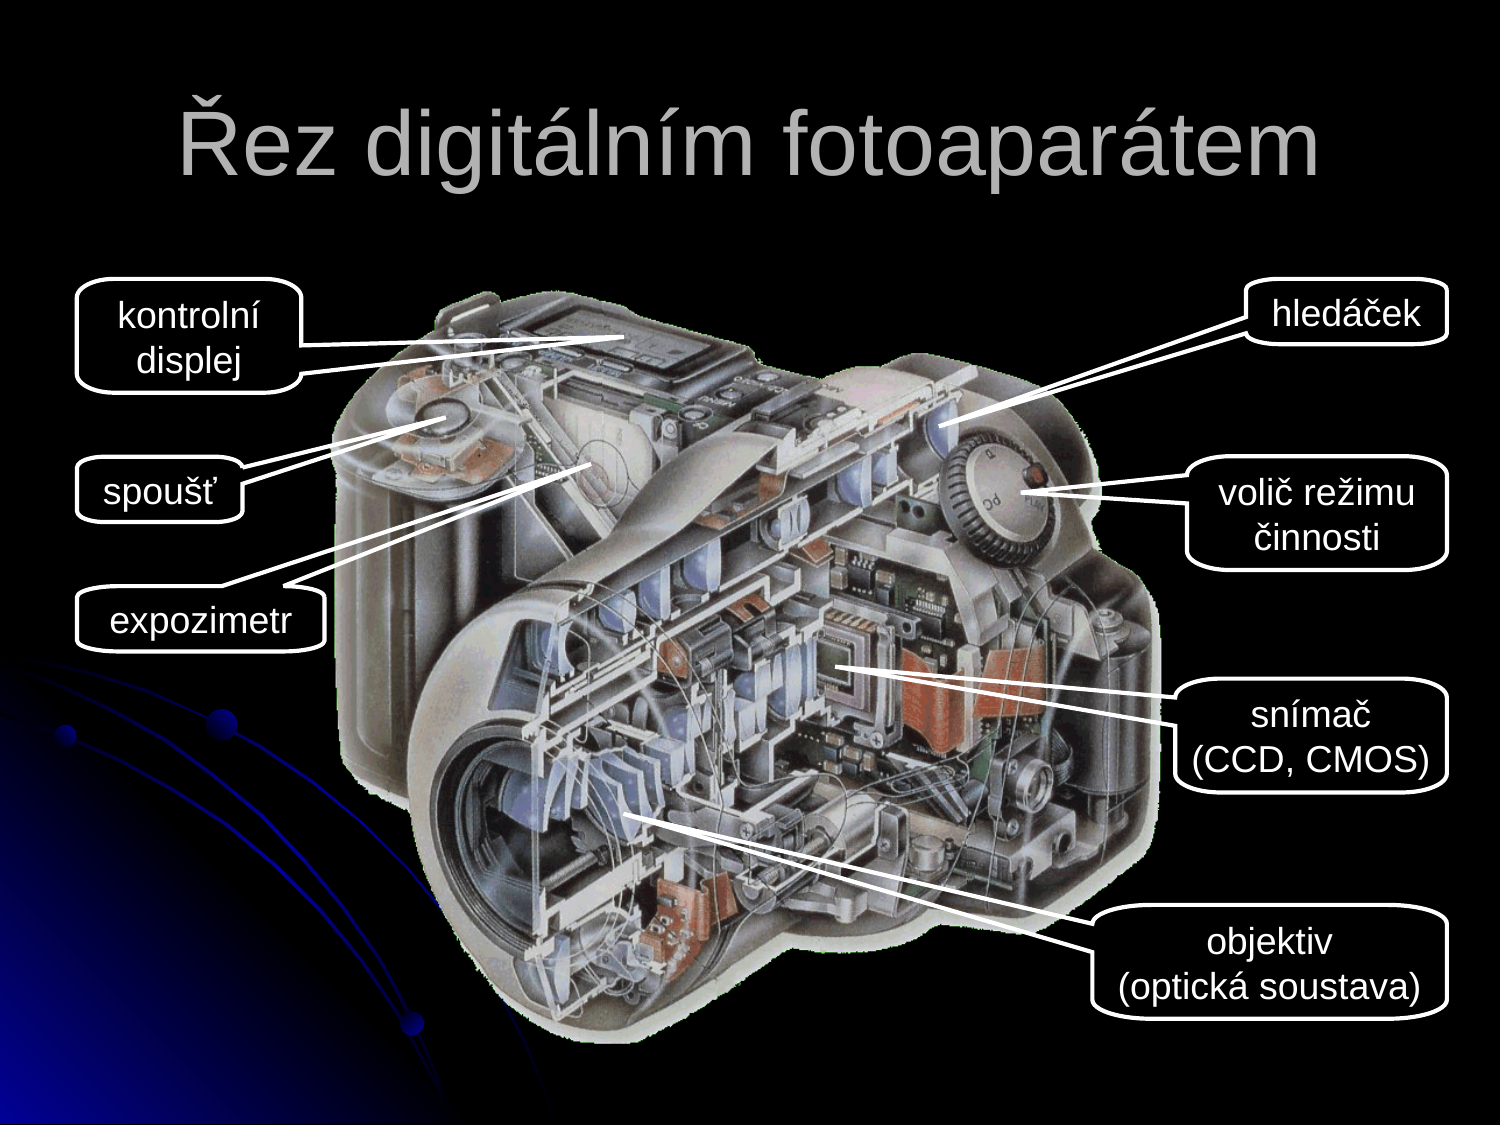

# Řez digitálním fotoaparátem
kontrolní displej
hledáček
volič režimu činnosti
spoušť
expozimetr
snímač
(CCD, CMOS)
objektiv
(optická soustava)